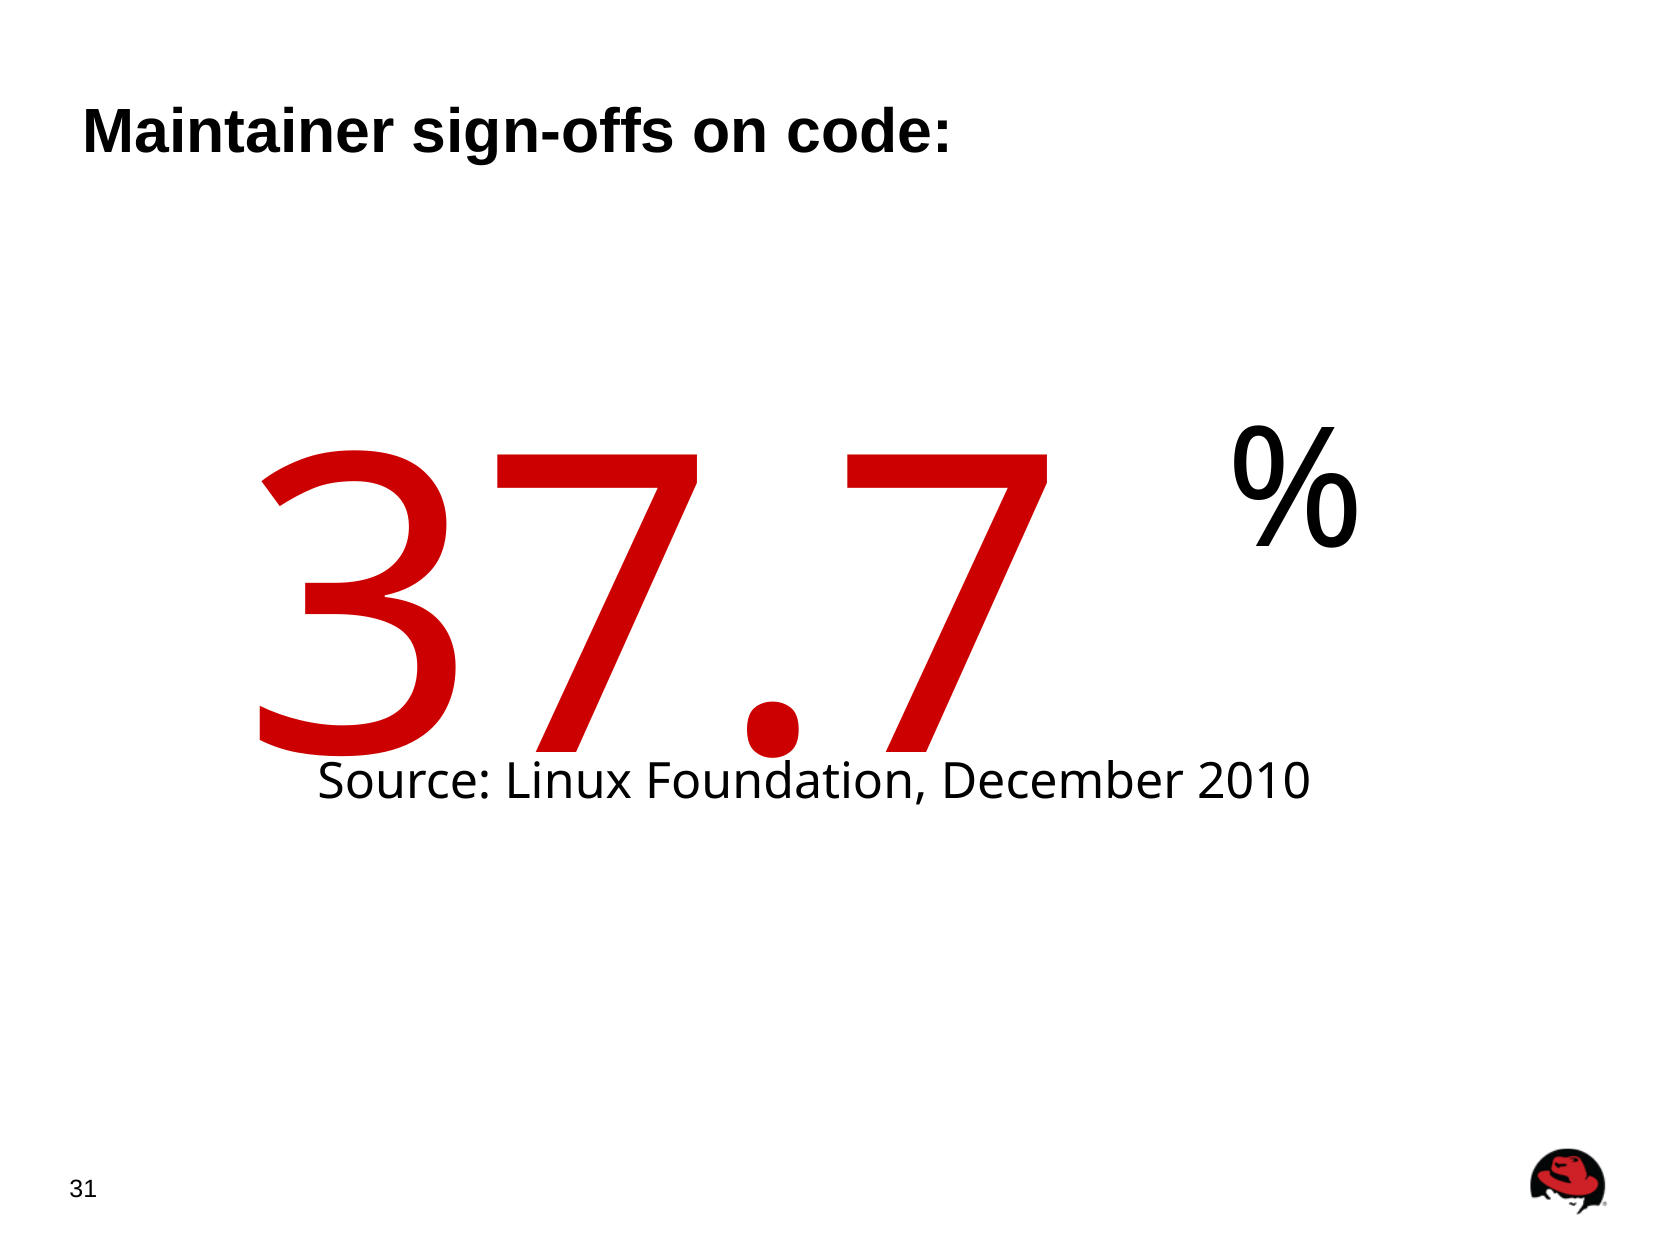

# Maintainer sign-offs on code:
37.7
%
Source: Linux Foundation, December 2010